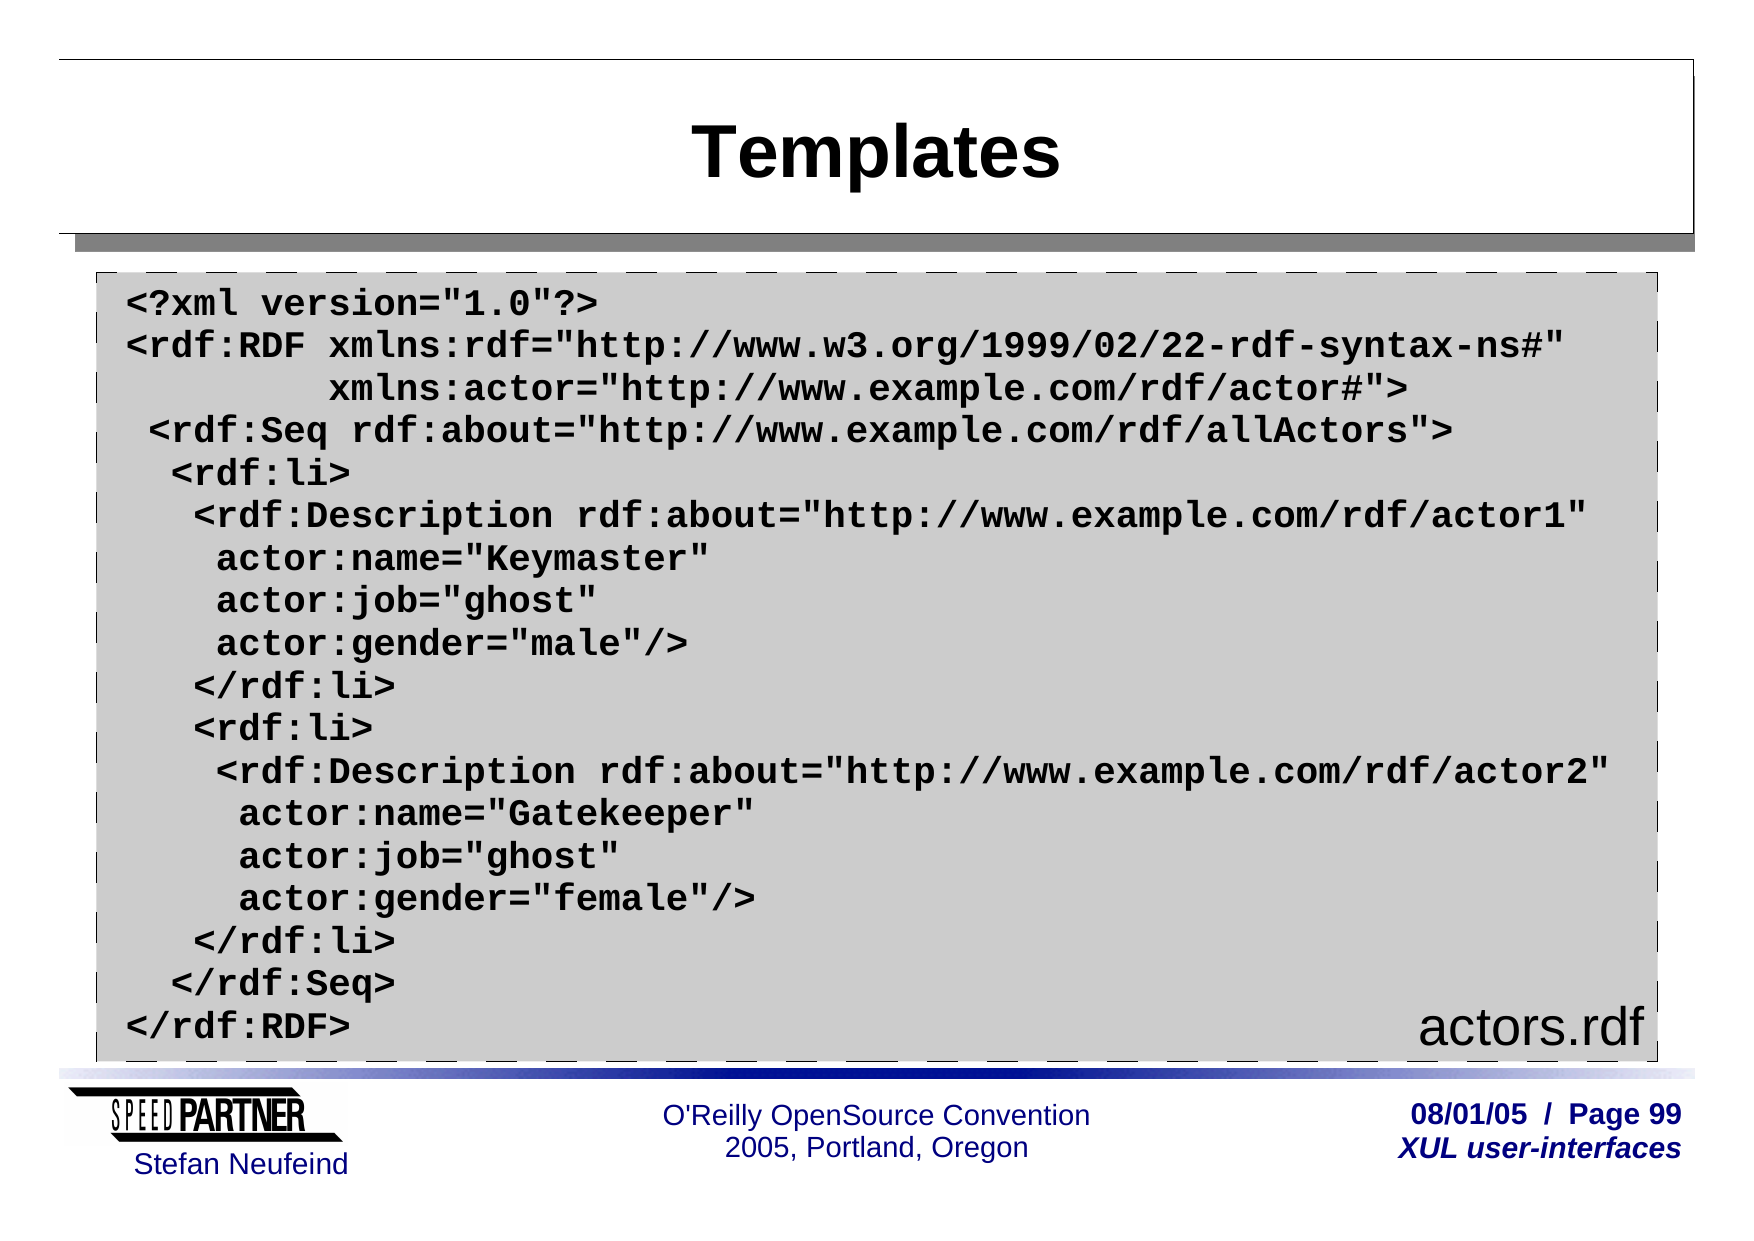

# Templates
<?xml version="1.0"?>
<rdf:RDF xmlns:rdf="http://www.w3.org/1999/02/22-rdf-syntax-ns#"
 xmlns:actor="http://www.example.com/rdf/actor#">
 <rdf:Seq rdf:about="http://www.example.com/rdf/allActors">
 <rdf:li>
 <rdf:Description rdf:about="http://www.example.com/rdf/actor1"
 actor:name="Keymaster"
 actor:job="ghost"
 actor:gender="male"/>
 </rdf:li>
 <rdf:li>
 <rdf:Description rdf:about="http://www.example.com/rdf/actor2"
 actor:name="Gatekeeper"
 actor:job="ghost"
 actor:gender="female"/>
 </rdf:li>
 </rdf:Seq>
</rdf:RDF>
actors.rdf